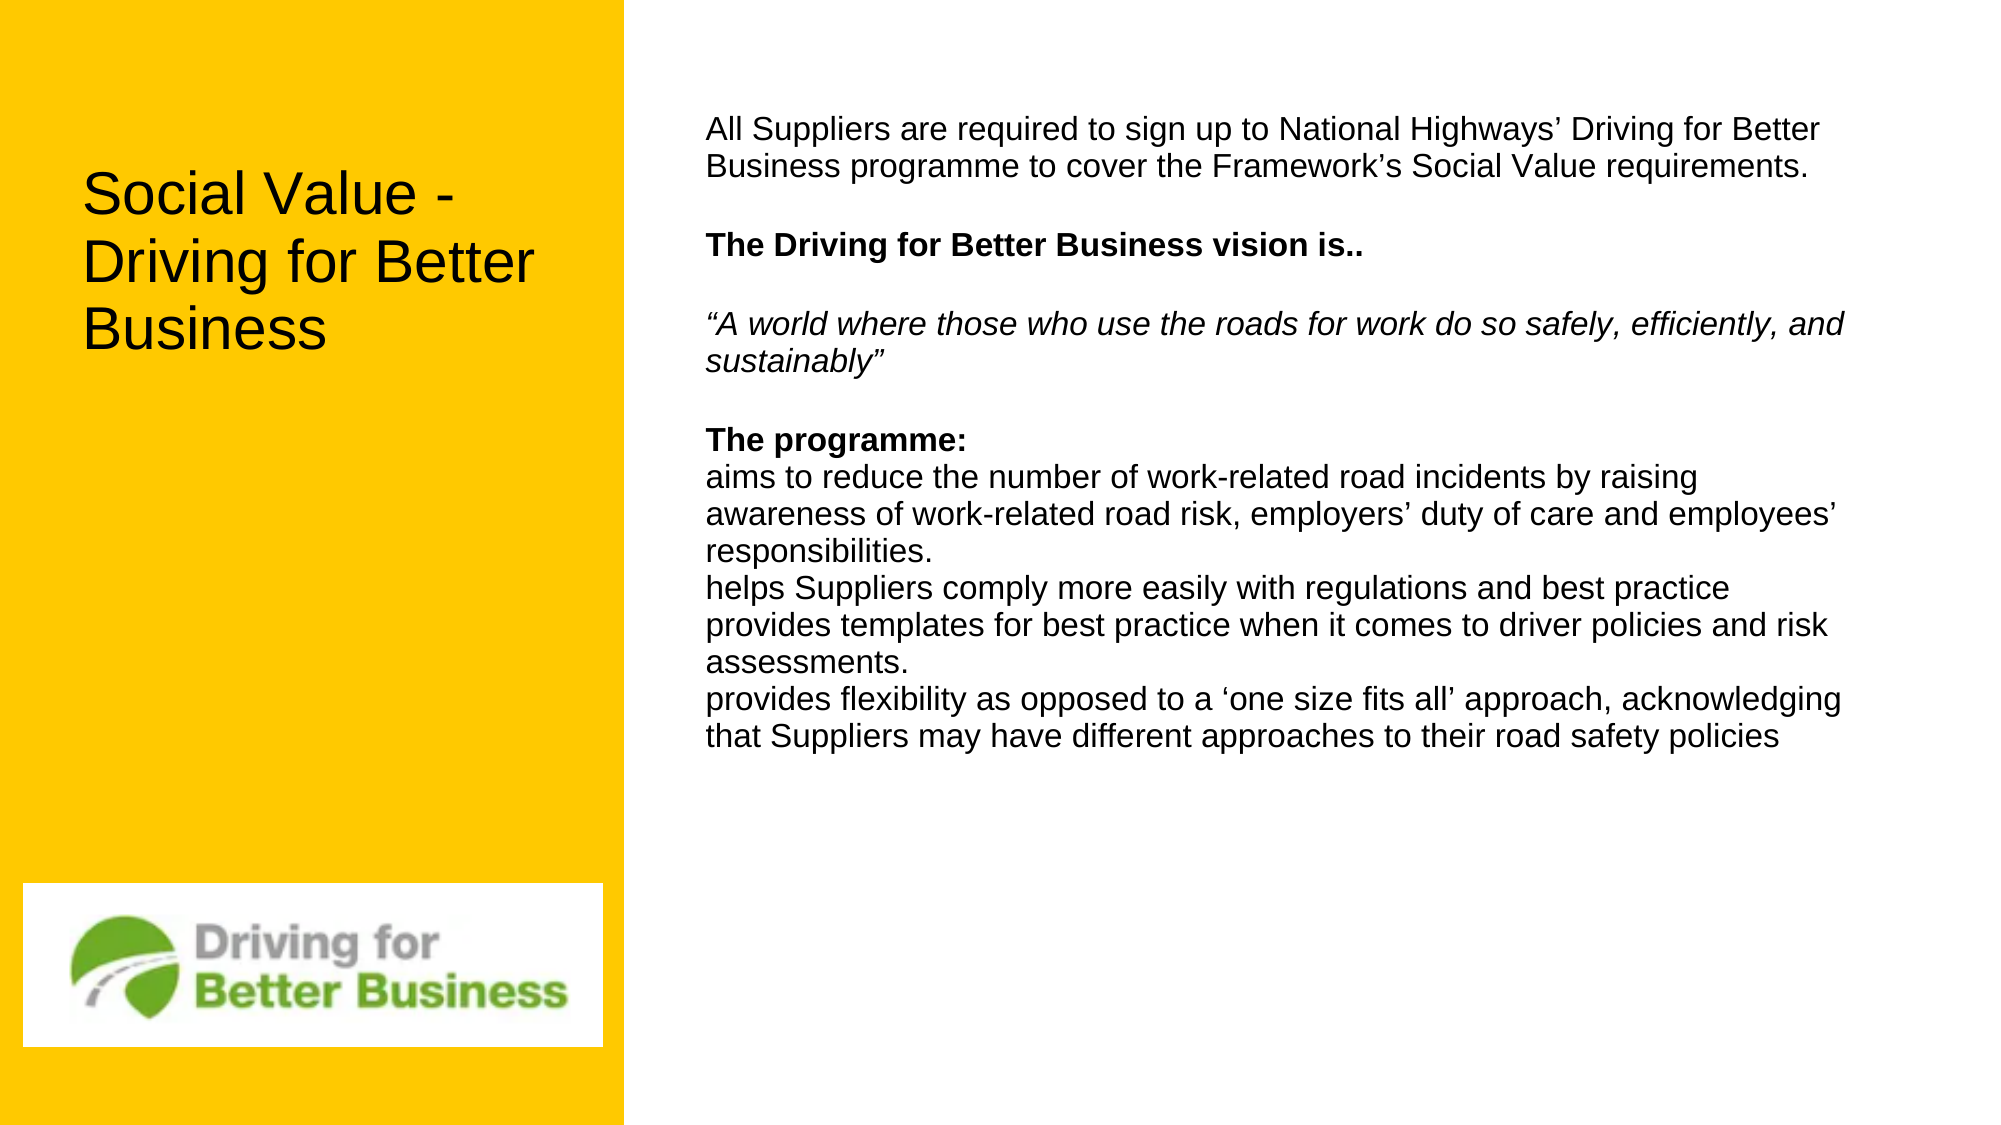

All Suppliers are required to sign up to National Highways’ Driving for Better Business programme to cover the Framework’s Social Value requirements.
The Driving for Better Business vision is..
“A world where those who use the roads for work do so safely, efficiently, and sustainably”
The programme:
aims to reduce the number of work-related road incidents by raising awareness of work-related road risk, employers’ duty of care and employees’ responsibilities.
helps Suppliers comply more easily with regulations and best practice
provides templates for best practice when it comes to driver policies and risk assessments.
provides flexibility as opposed to a ‘one size fits all’ approach, acknowledging that Suppliers may have different approaches to their road safety policies
Social Value - Driving for Better Business